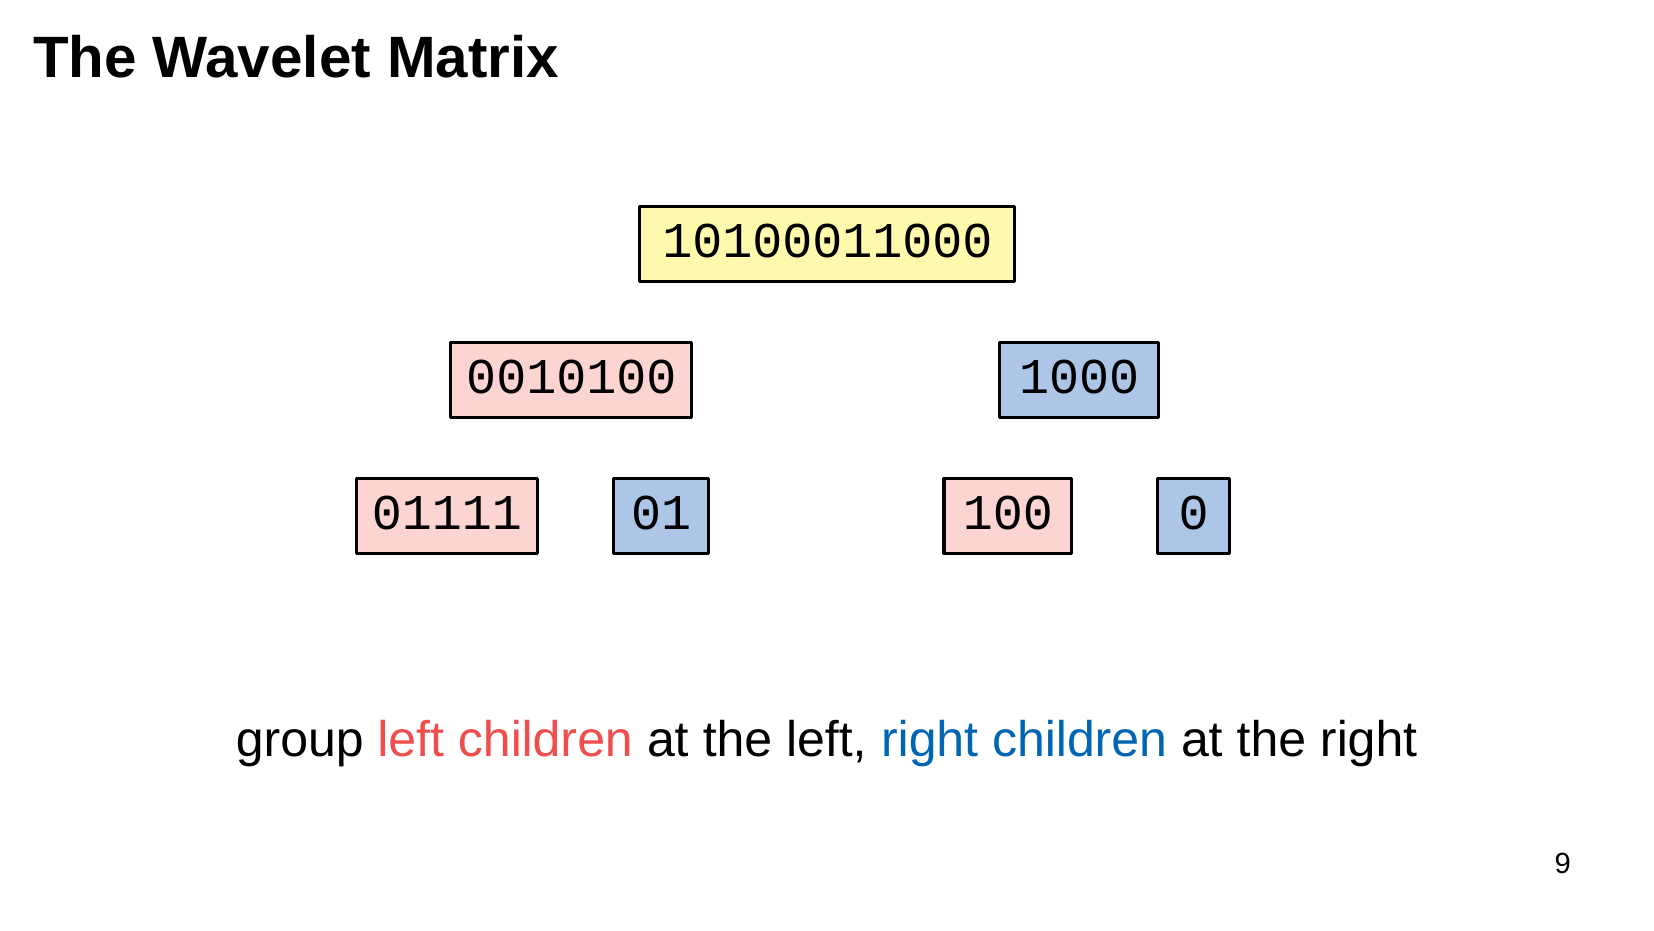

The Wavelet Matrix
10100011000
0010100
1000
01111
01
100
0
group left children at the left, right children at the right
9